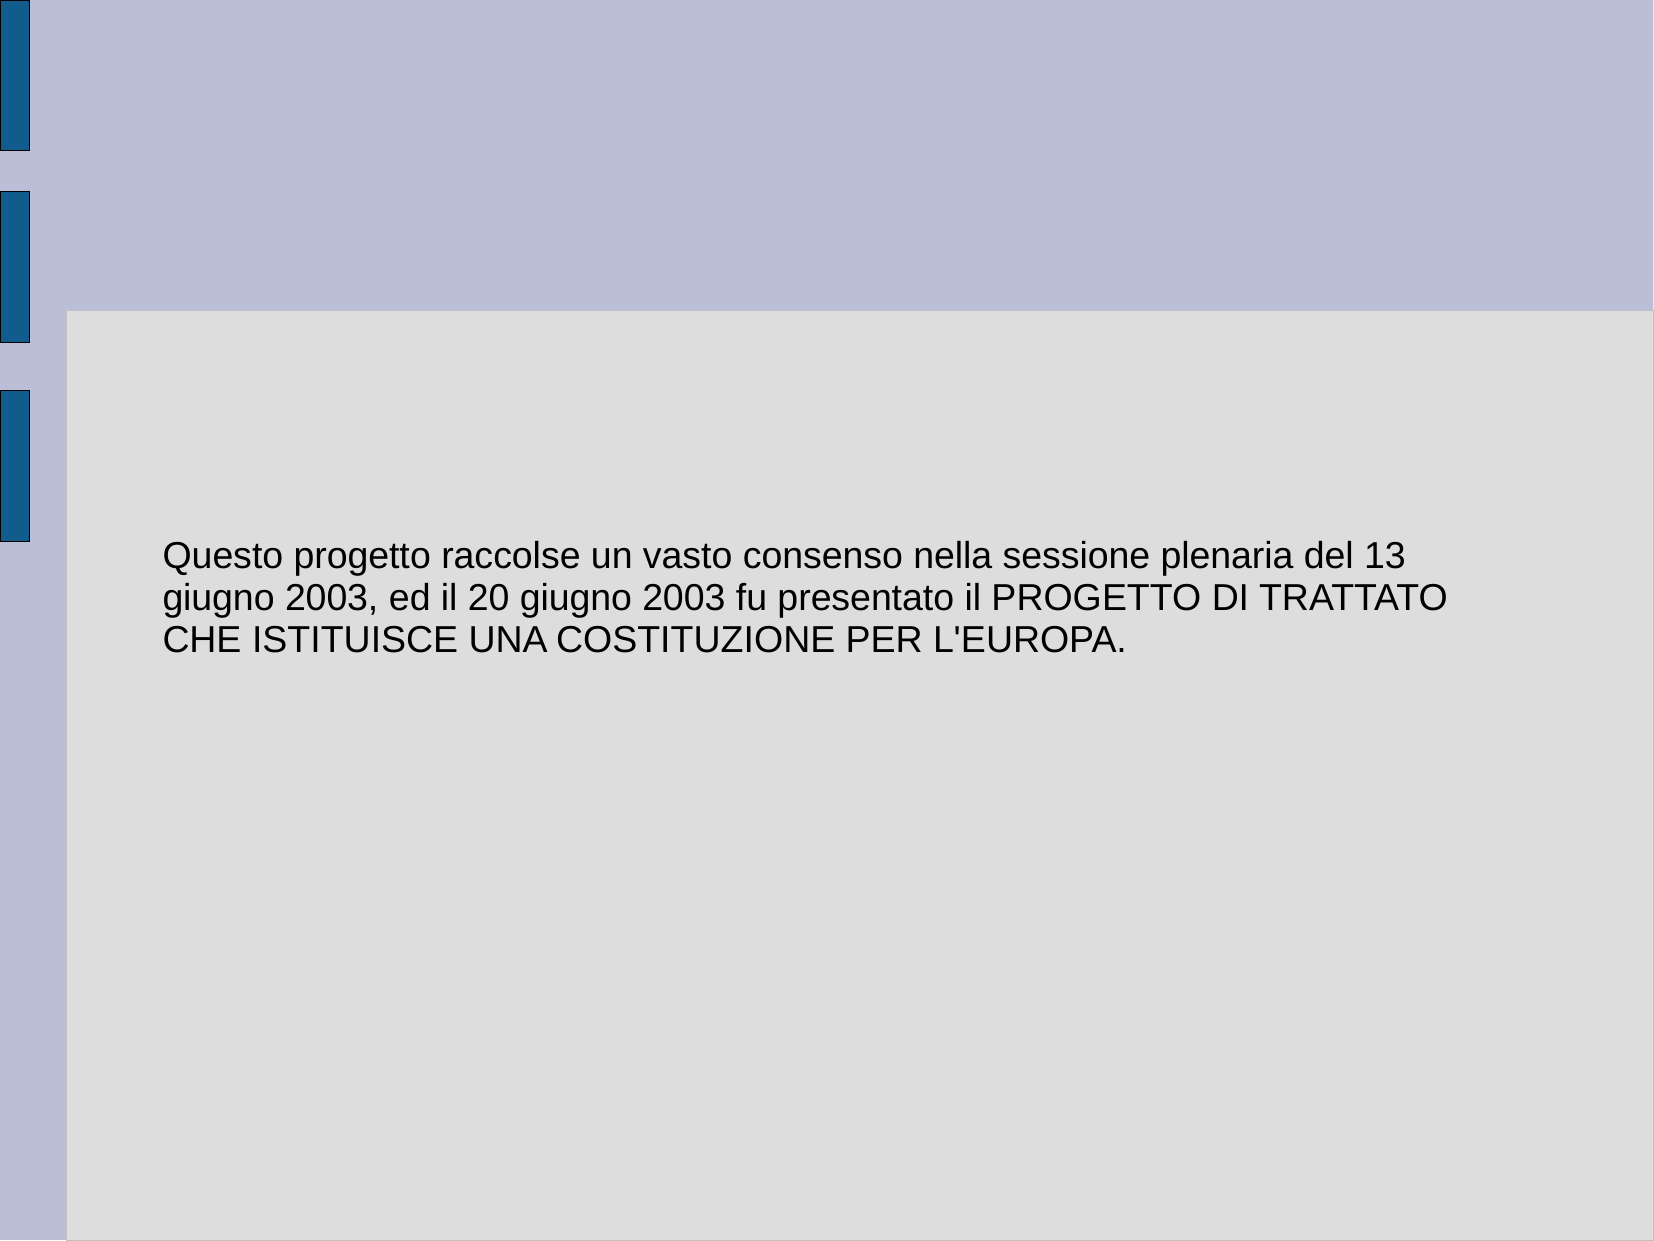

Questo progetto raccolse un vasto consenso nella sessione plenaria del 13 giugno 2003, ed il 20 giugno 2003 fu presentato il PROGETTO DI TRATTATO CHE ISTITUISCE UNA COSTITUZIONE PER L'EUROPA.